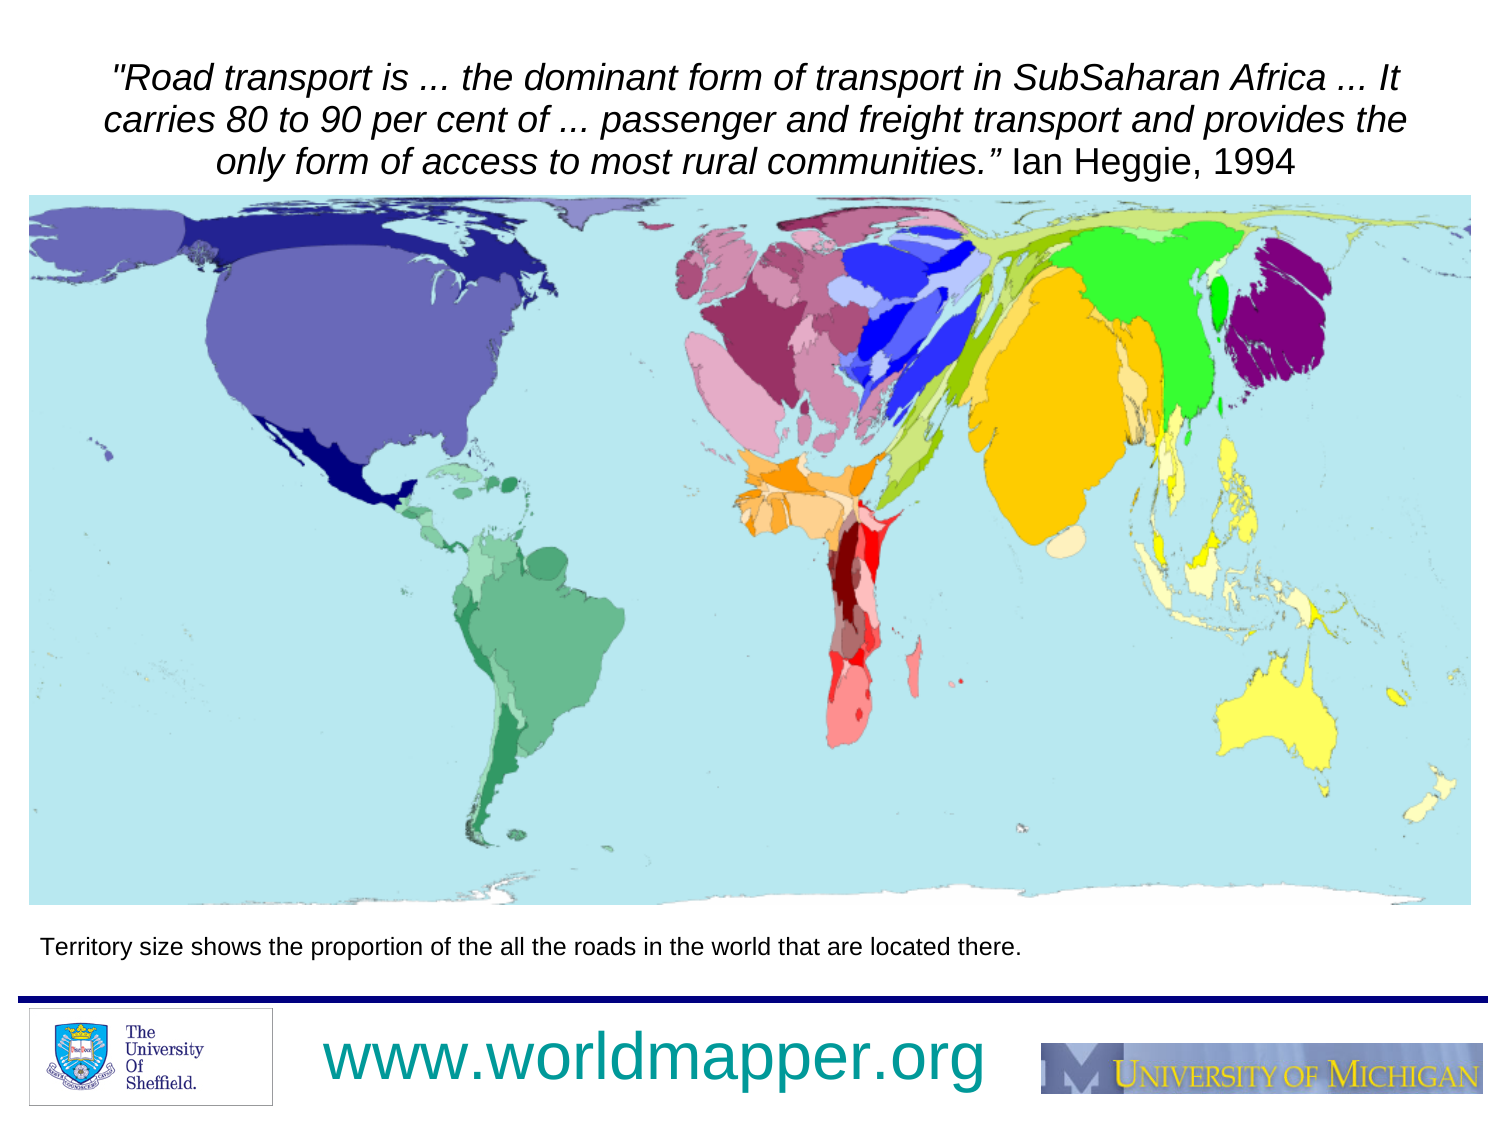

# "Road transport is ... the dominant form of transport in SubSaharan Africa ... It carries 80 to 90 per cent of ... passenger and freight transport and provides the only form of access to most rural communities.” Ian Heggie, 1994
Territory size shows the proportion of the all the roads in the world that are located there.